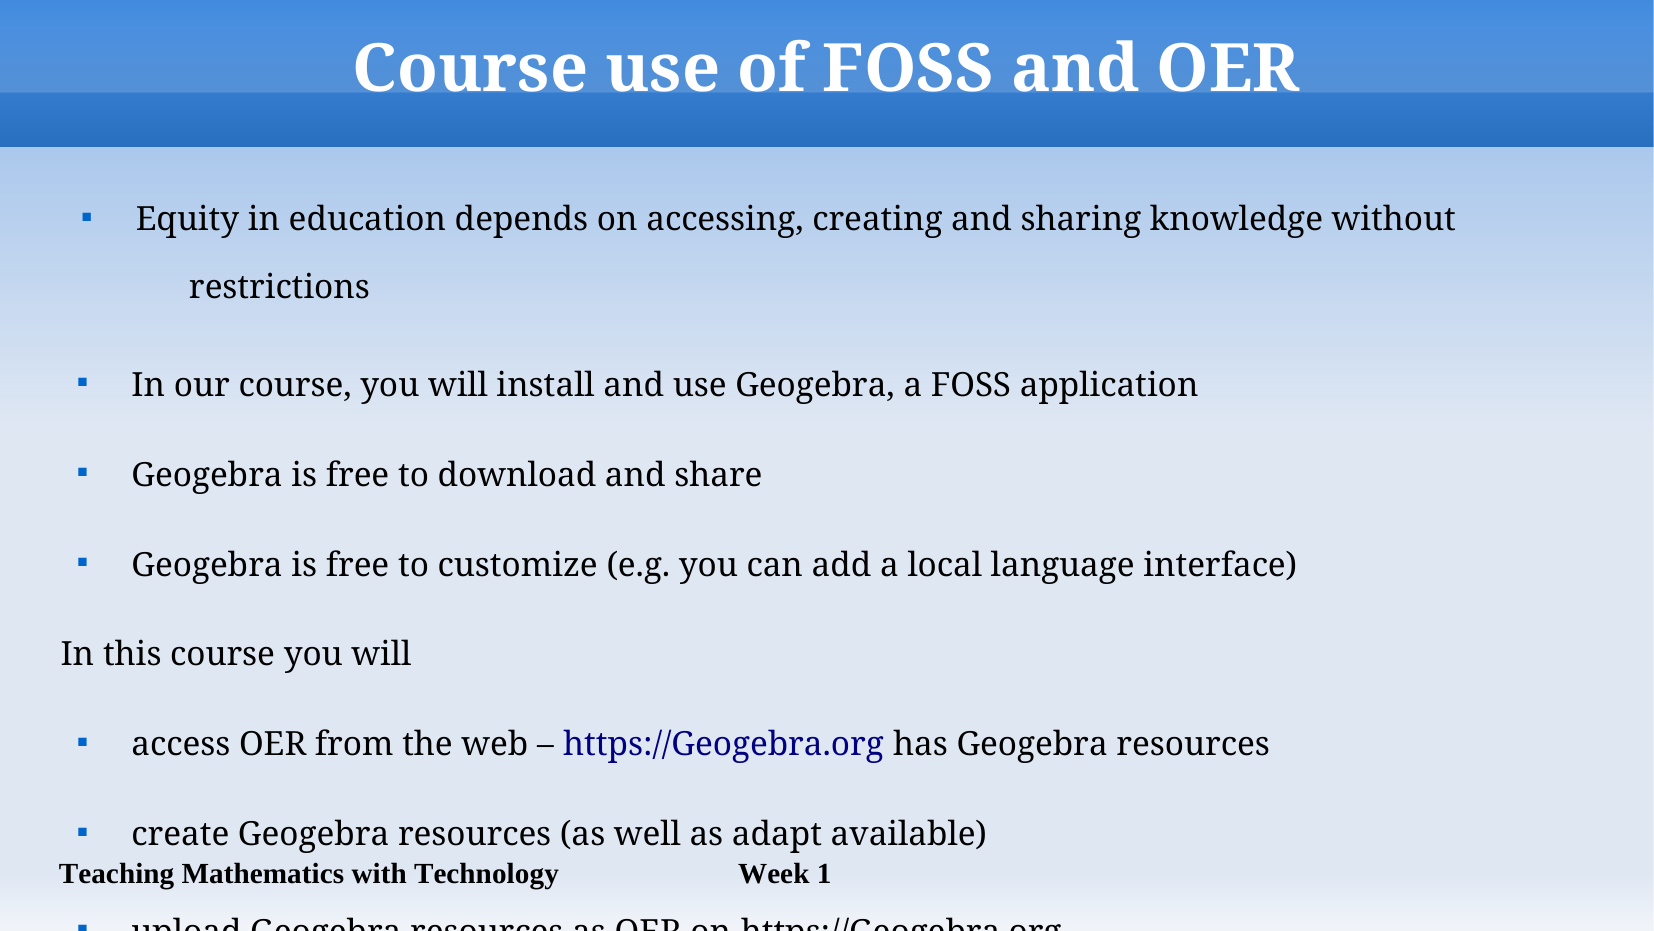

# Course use of FOSS and OER
Equity in education depends on accessing, creating and sharing knowledge without restrictions
In our course, you will install and use Geogebra, a FOSS application
Geogebra is free to download and share
Geogebra is free to customize (e.g. you can add a local language interface)
In this course you will
access OER from the web – https://Geogebra.org has Geogebra resources
create Geogebra resources (as well as adapt available)
upload Geogebra resources as OER on https://Geogebra.org